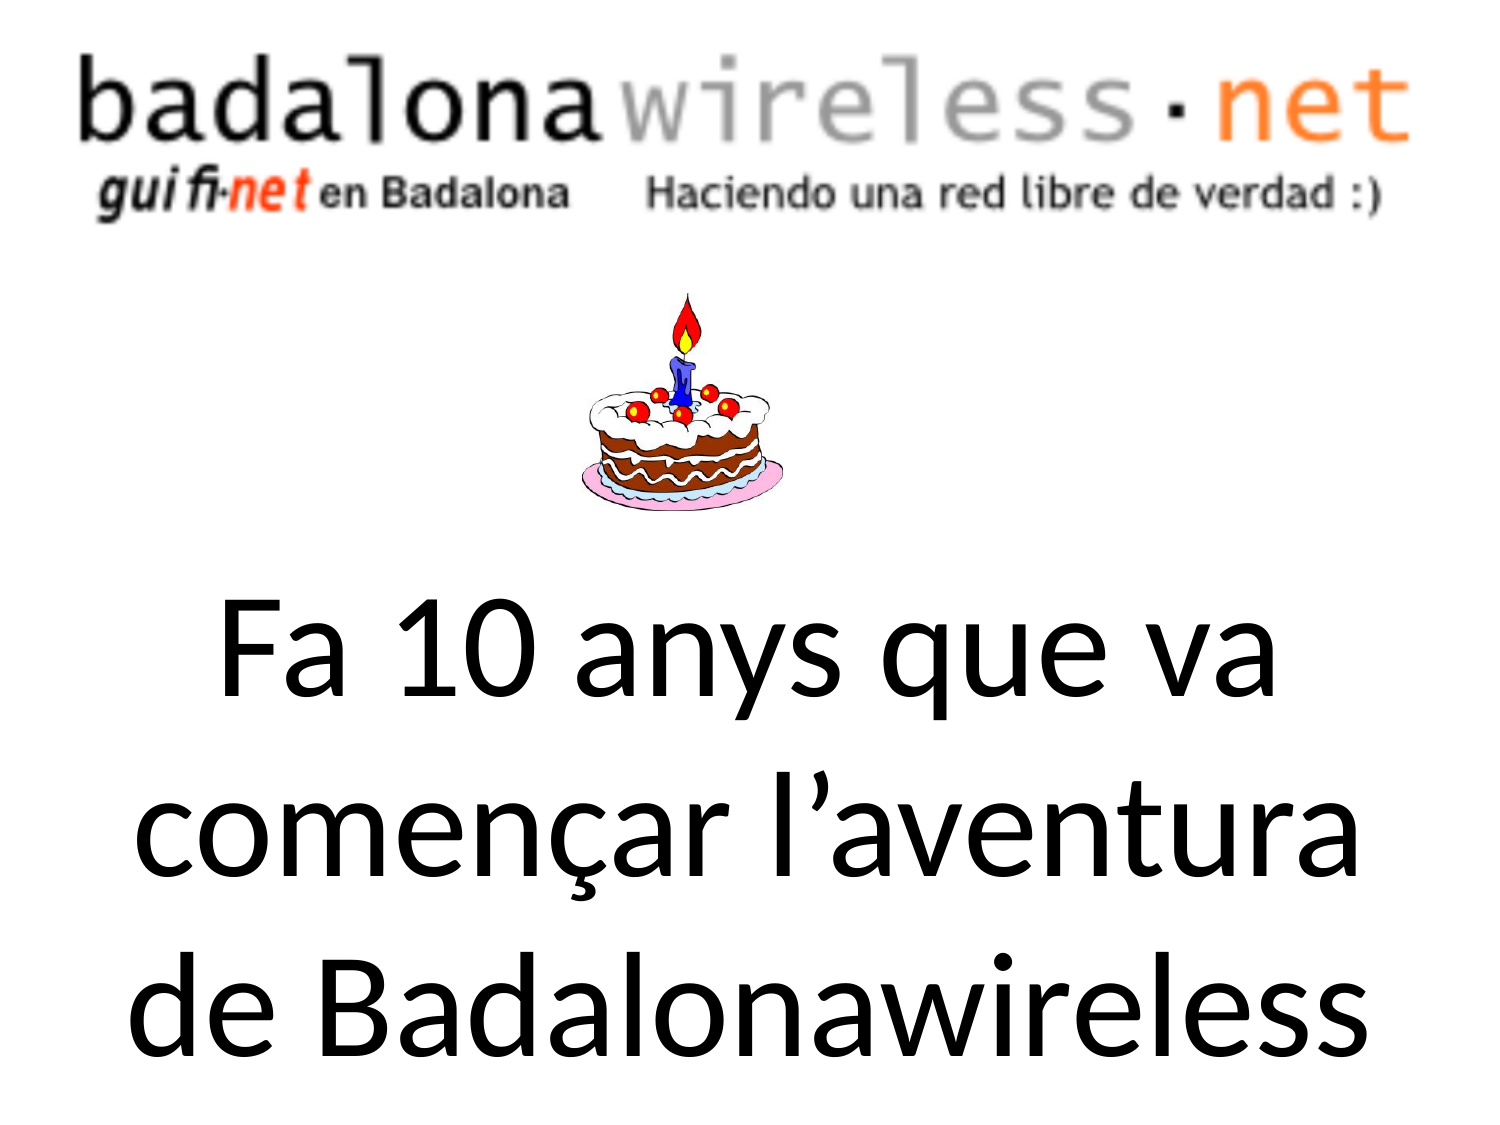

Fa 10 anys que va començar l’aventura de Badalonawireless